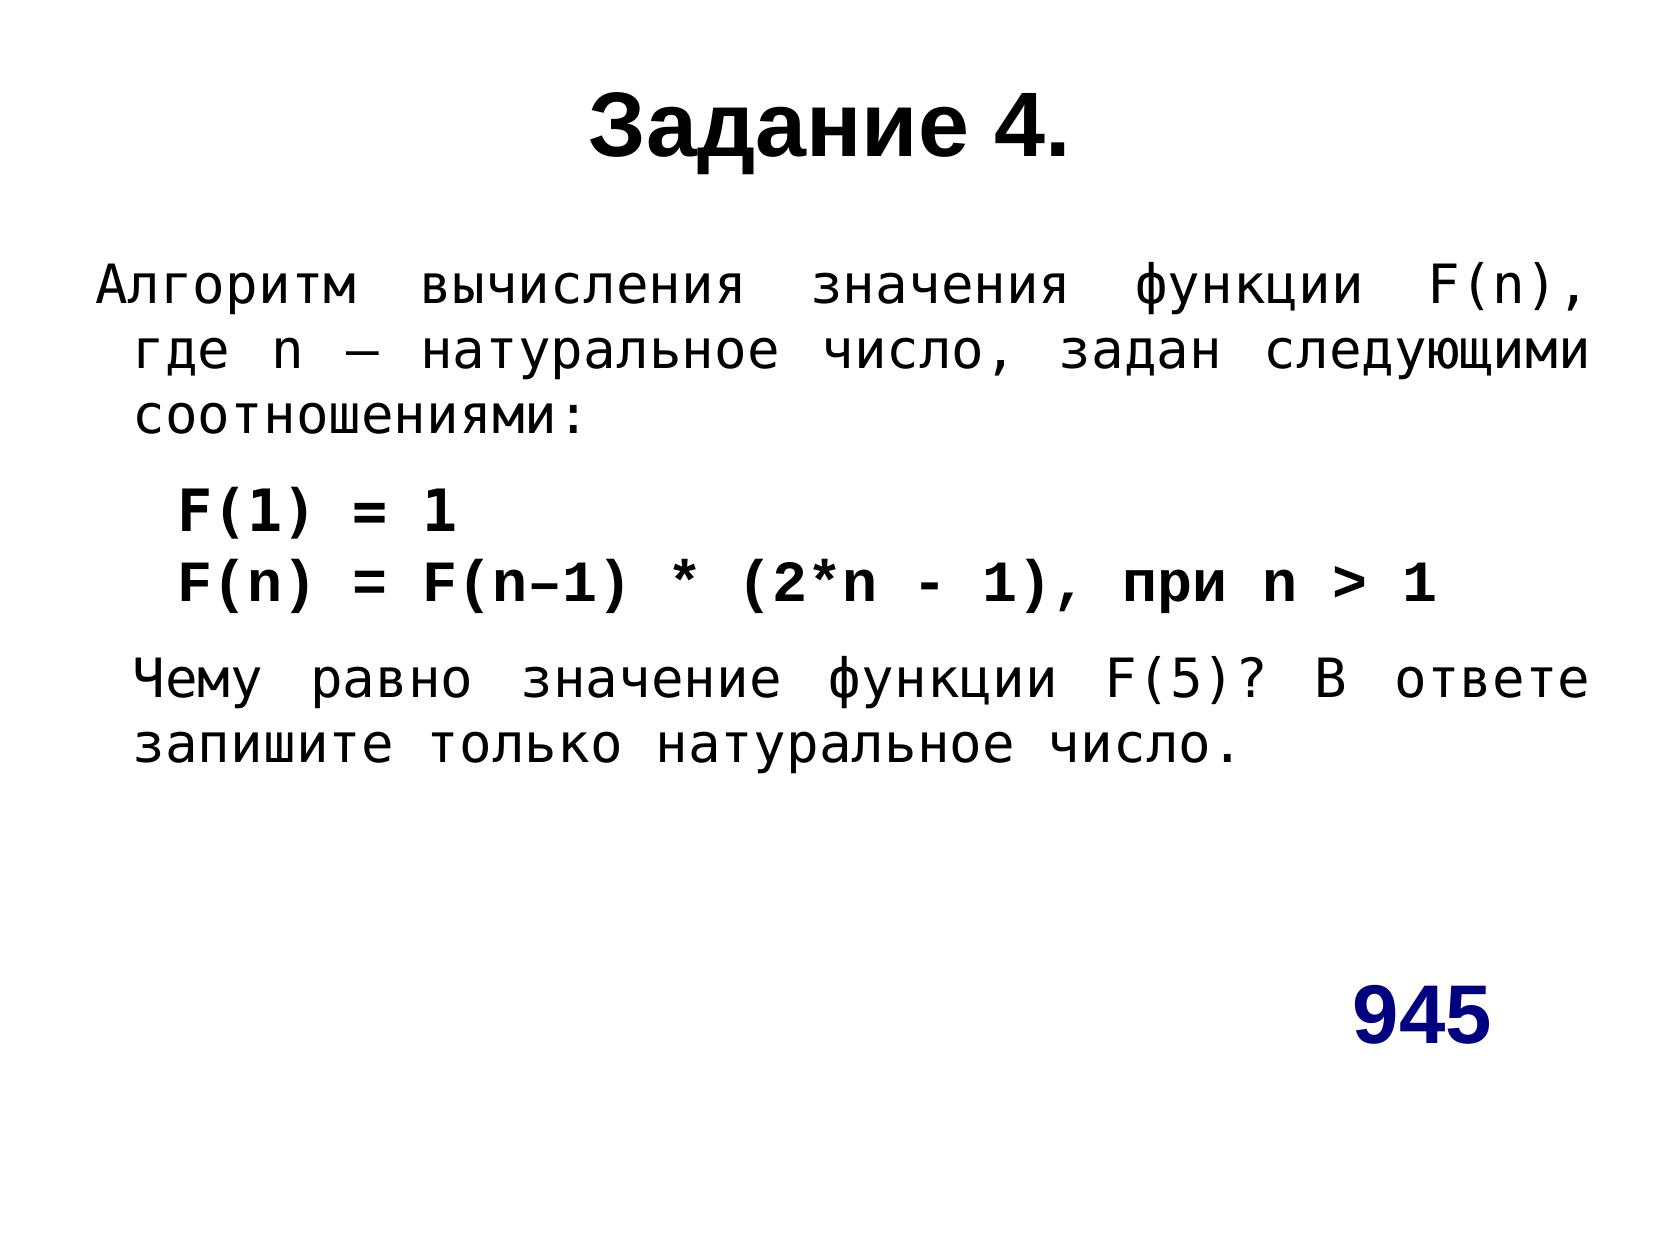

# Задание 4.
Алгоритм вычисления значения функции F(n), где n – натуральное число, задан следующими соотношениями:
F(1) = 1
F(n) = F(n–1) * (2*n - 1), при n > 1
Чему равно значение функции F(5)? В ответе запишите только натуральное число.
945